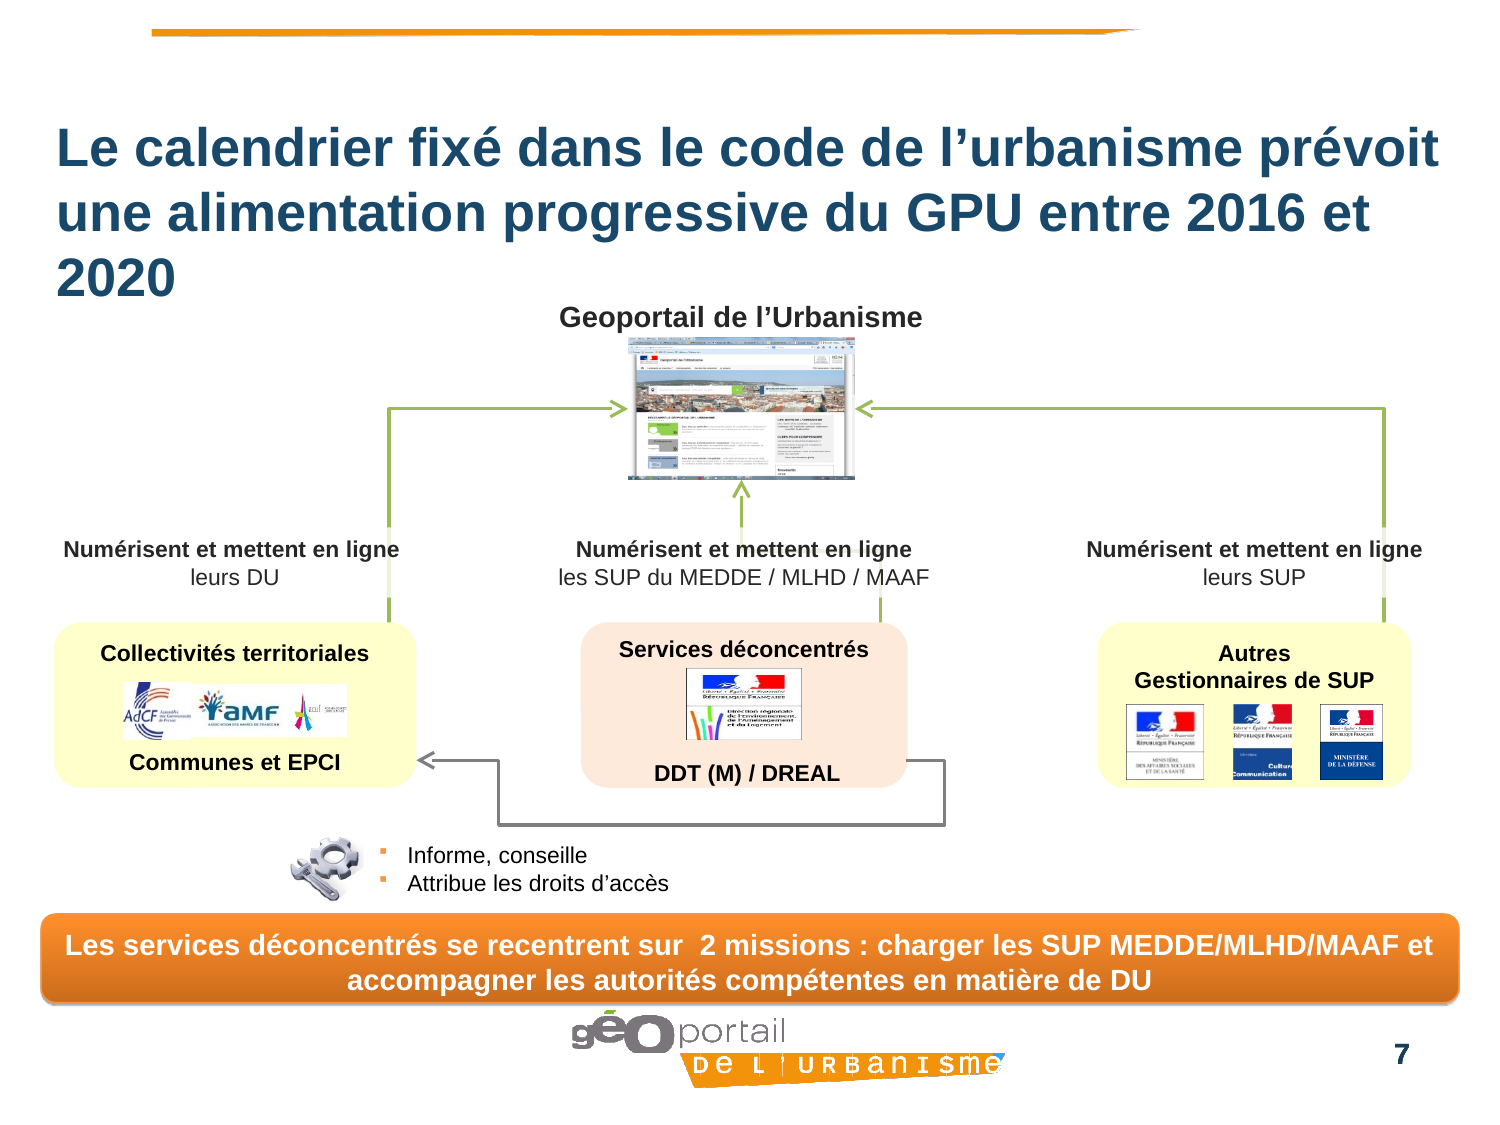

# Le calendrier fixé dans le code de l’urbanisme prévoit une alimentation progressive du GPU entre 2016 et 2020
Geoportail de l’Urbanisme
Numérisent et mettent en ligne
leurs DU
Numérisent et mettent en ligne
les SUP du MEDDE / MLHD / MAAF
Numérisent et mettent en ligne
leurs SUP
Collectivités territoriales
Communes et EPCI
Services déconcentrés
 DDT (M) / DREAL
Autres
Gestionnaires de SUP
Informe, conseille
Attribue les droits d’accès
Les services déconcentrés se recentrent sur 2 missions : charger les SUP MEDDE/MLHD/MAAF et accompagner les autorités compétentes en matière de DU